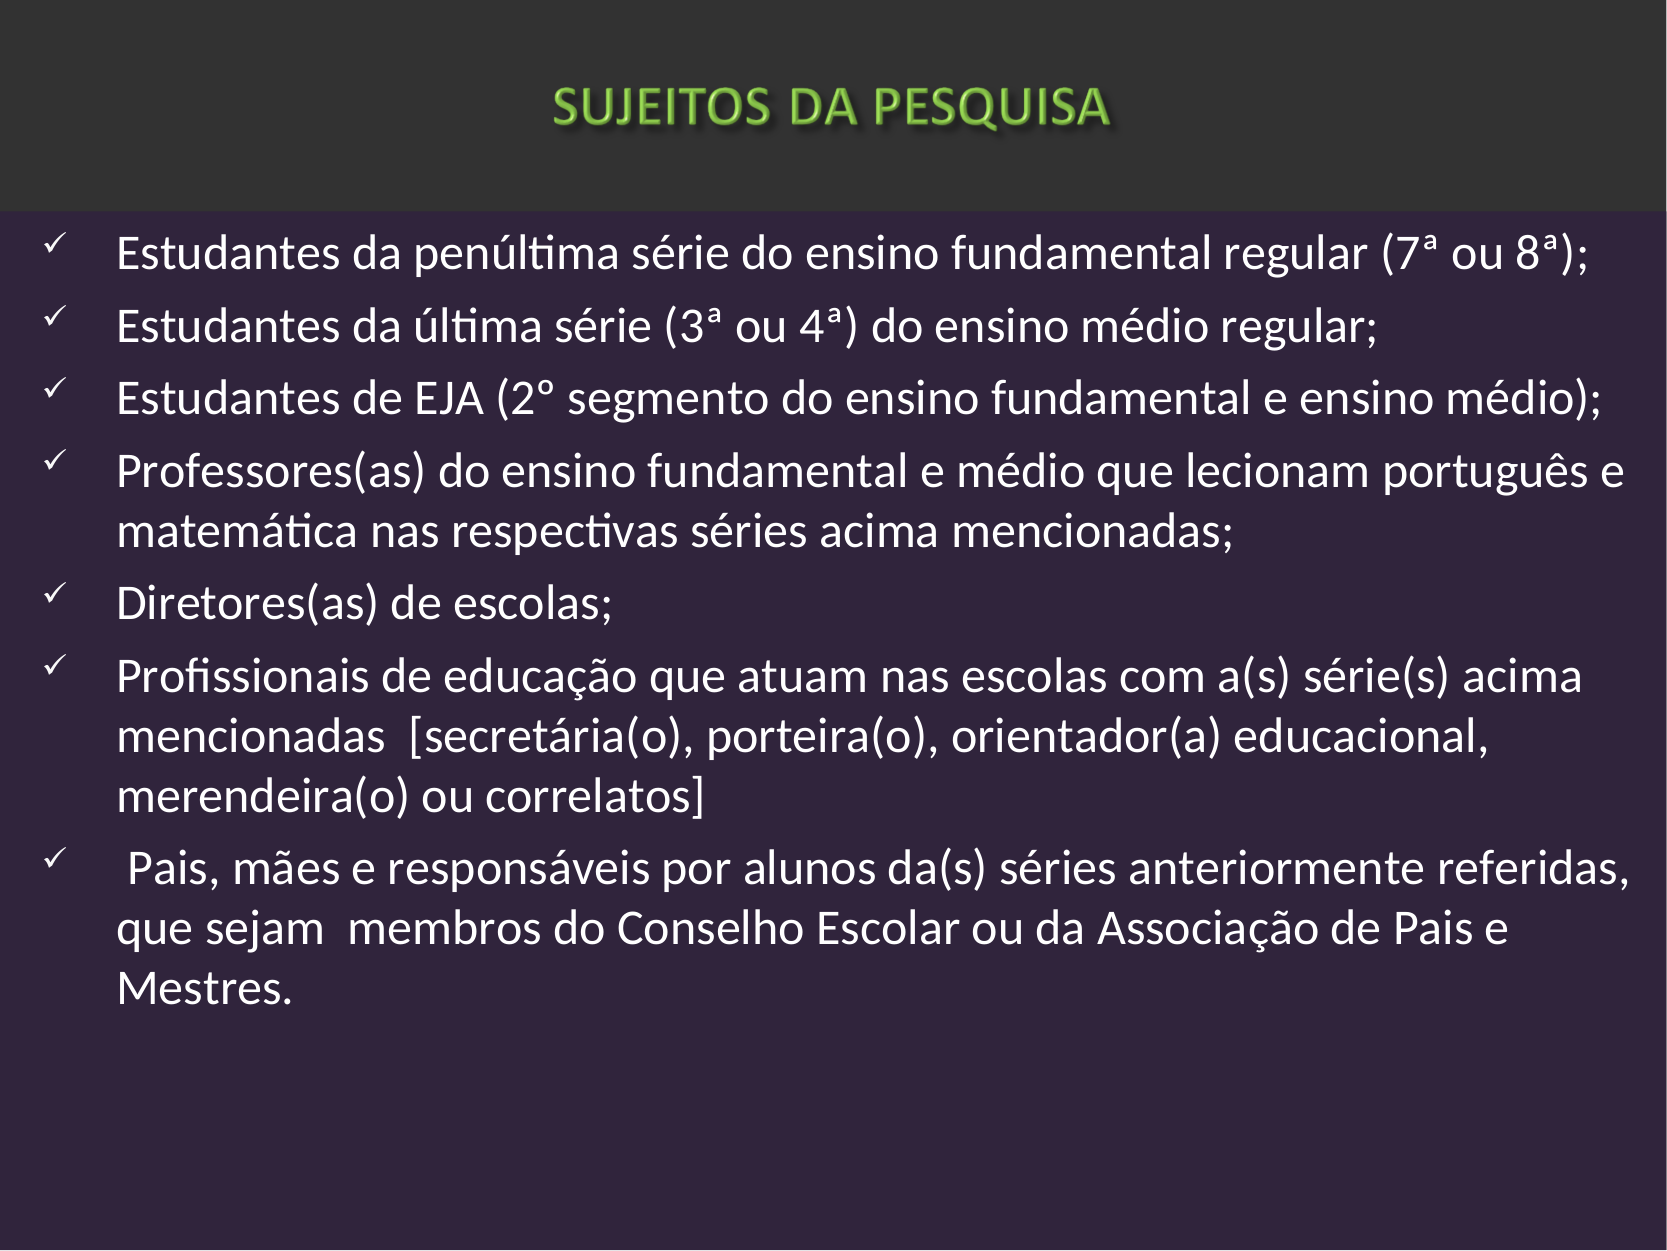

# Estudantes da penúltima série do ensino fundamental regular (7ª ou 8ª);
Estudantes da última série (3ª ou 4ª) do ensino médio regular;
Estudantes de EJA (2º segmento do ensino fundamental e ensino médio);
Professores(as) do ensino fundamental e médio que lecionam português e matemática nas respectivas séries acima mencionadas;
Diretores(as) de escolas;
Profissionais de educação que atuam nas escolas com a(s) série(s) acima mencionadas [secretária(o), porteira(o), orientador(a) educacional, merendeira(o) ou correlatos]
 Pais, mães e responsáveis por alunos da(s) séries anteriormente referidas, que sejam membros do Conselho Escolar ou da Associação de Pais e Mestres.